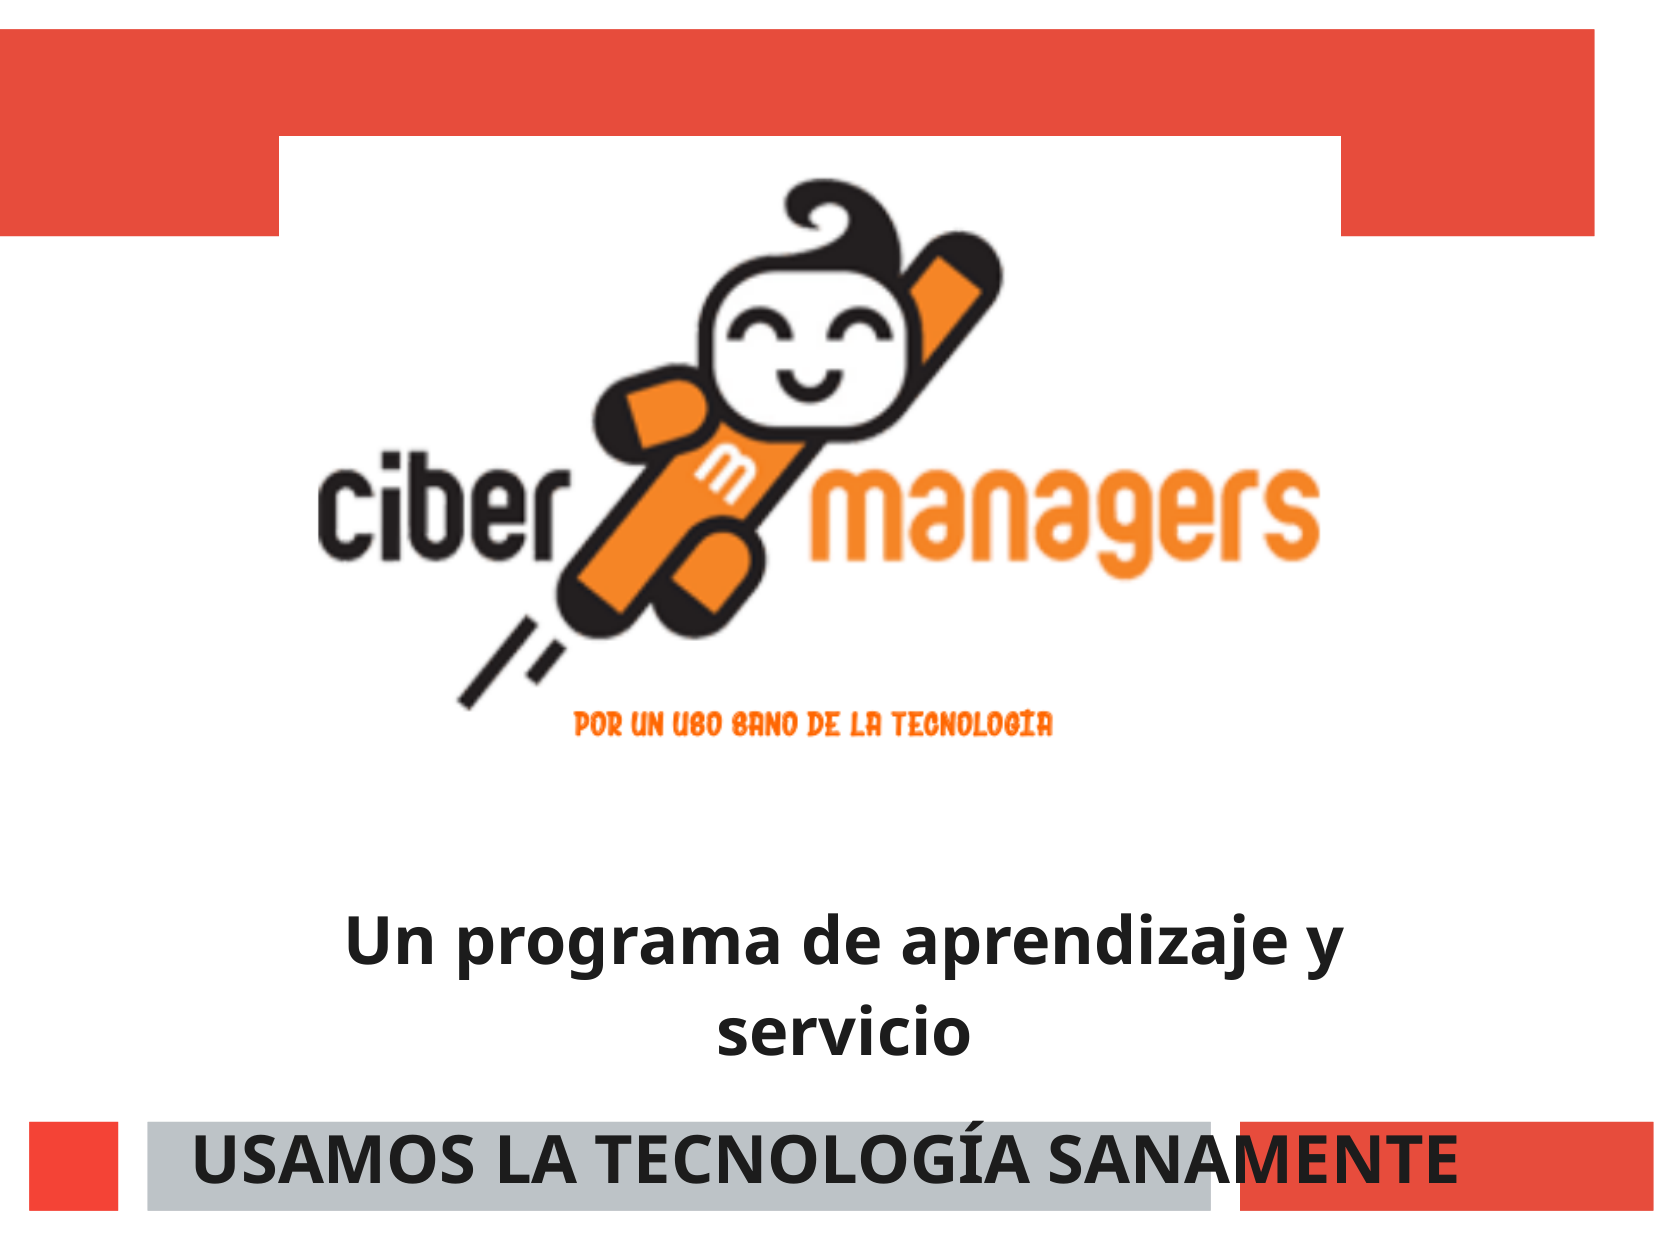

#
USAMOS LA TECNOLOGÍA SANAMENTE
Un programa de aprendizaje y servicio
Un programa de aprendizaje y servicio